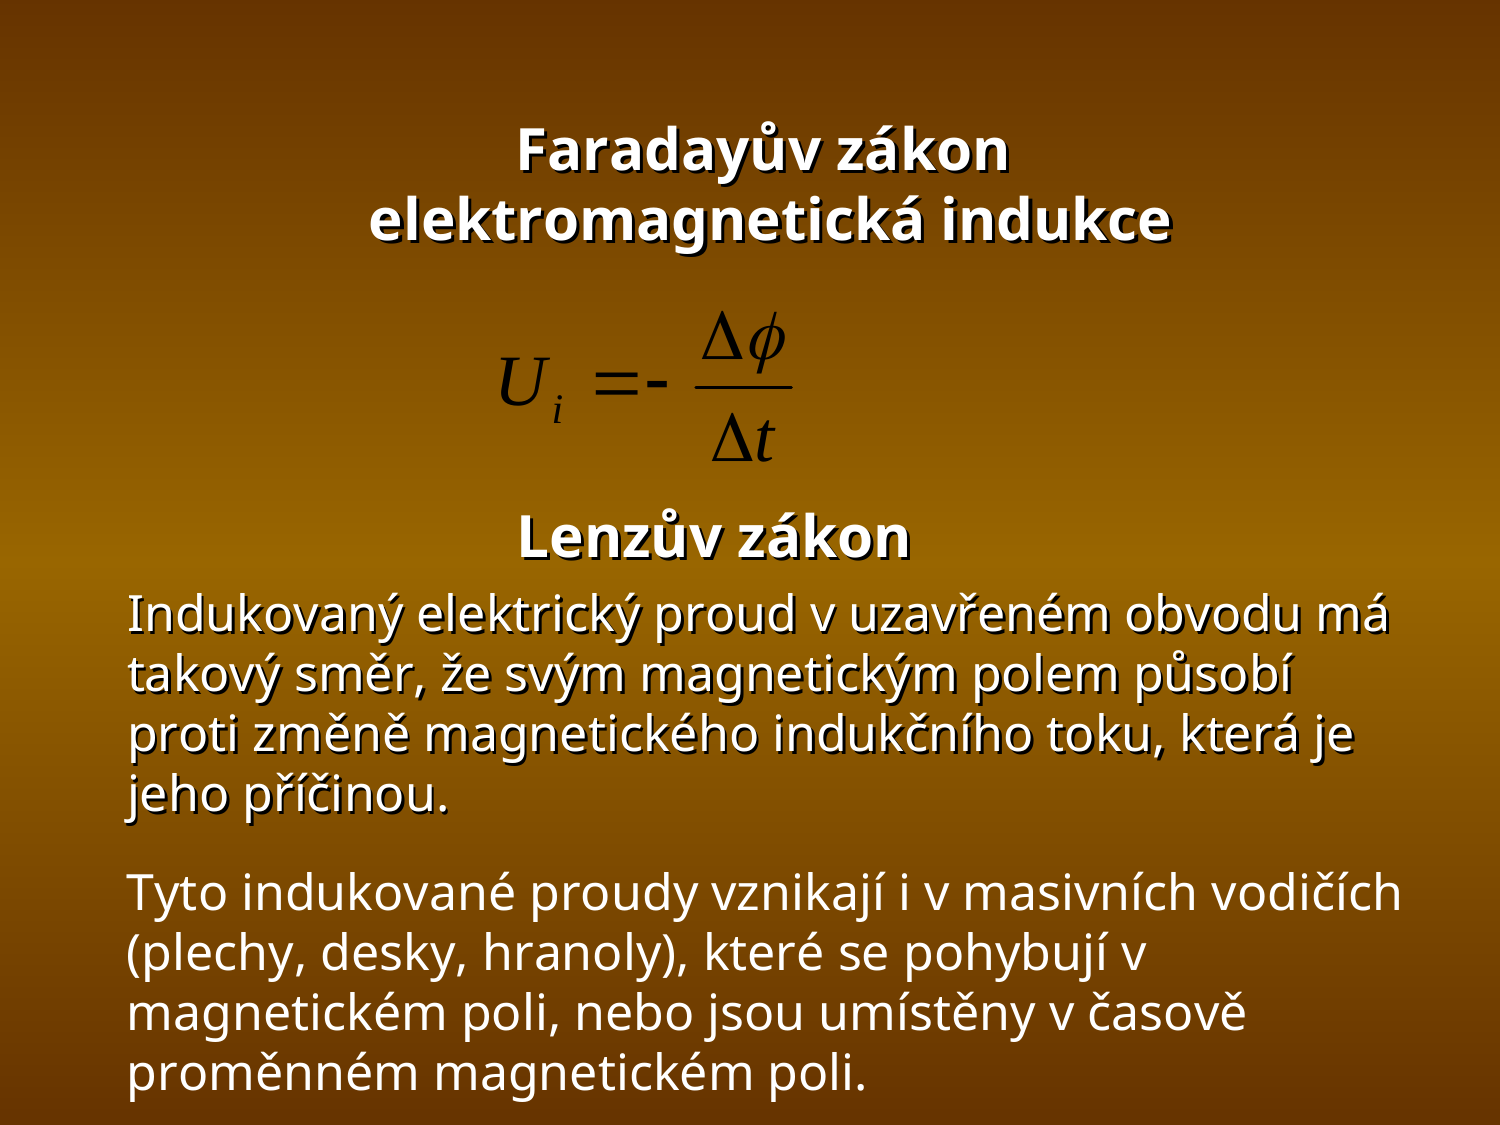

Faradayův zákon
elektromagnetická indukce
Lenzův zákon
Indukovaný elektrický proud v uzavřeném obvodu má takový směr, že svým magnetickým polem působí proti změně magnetického indukčního toku, která je jeho příčinou.
Tyto indukované proudy vznikají i v masivních vodičích (plechy, desky, hranoly), které se pohybují v magnetickém poli, nebo jsou umístěny v časově proměnném magnetickém poli.